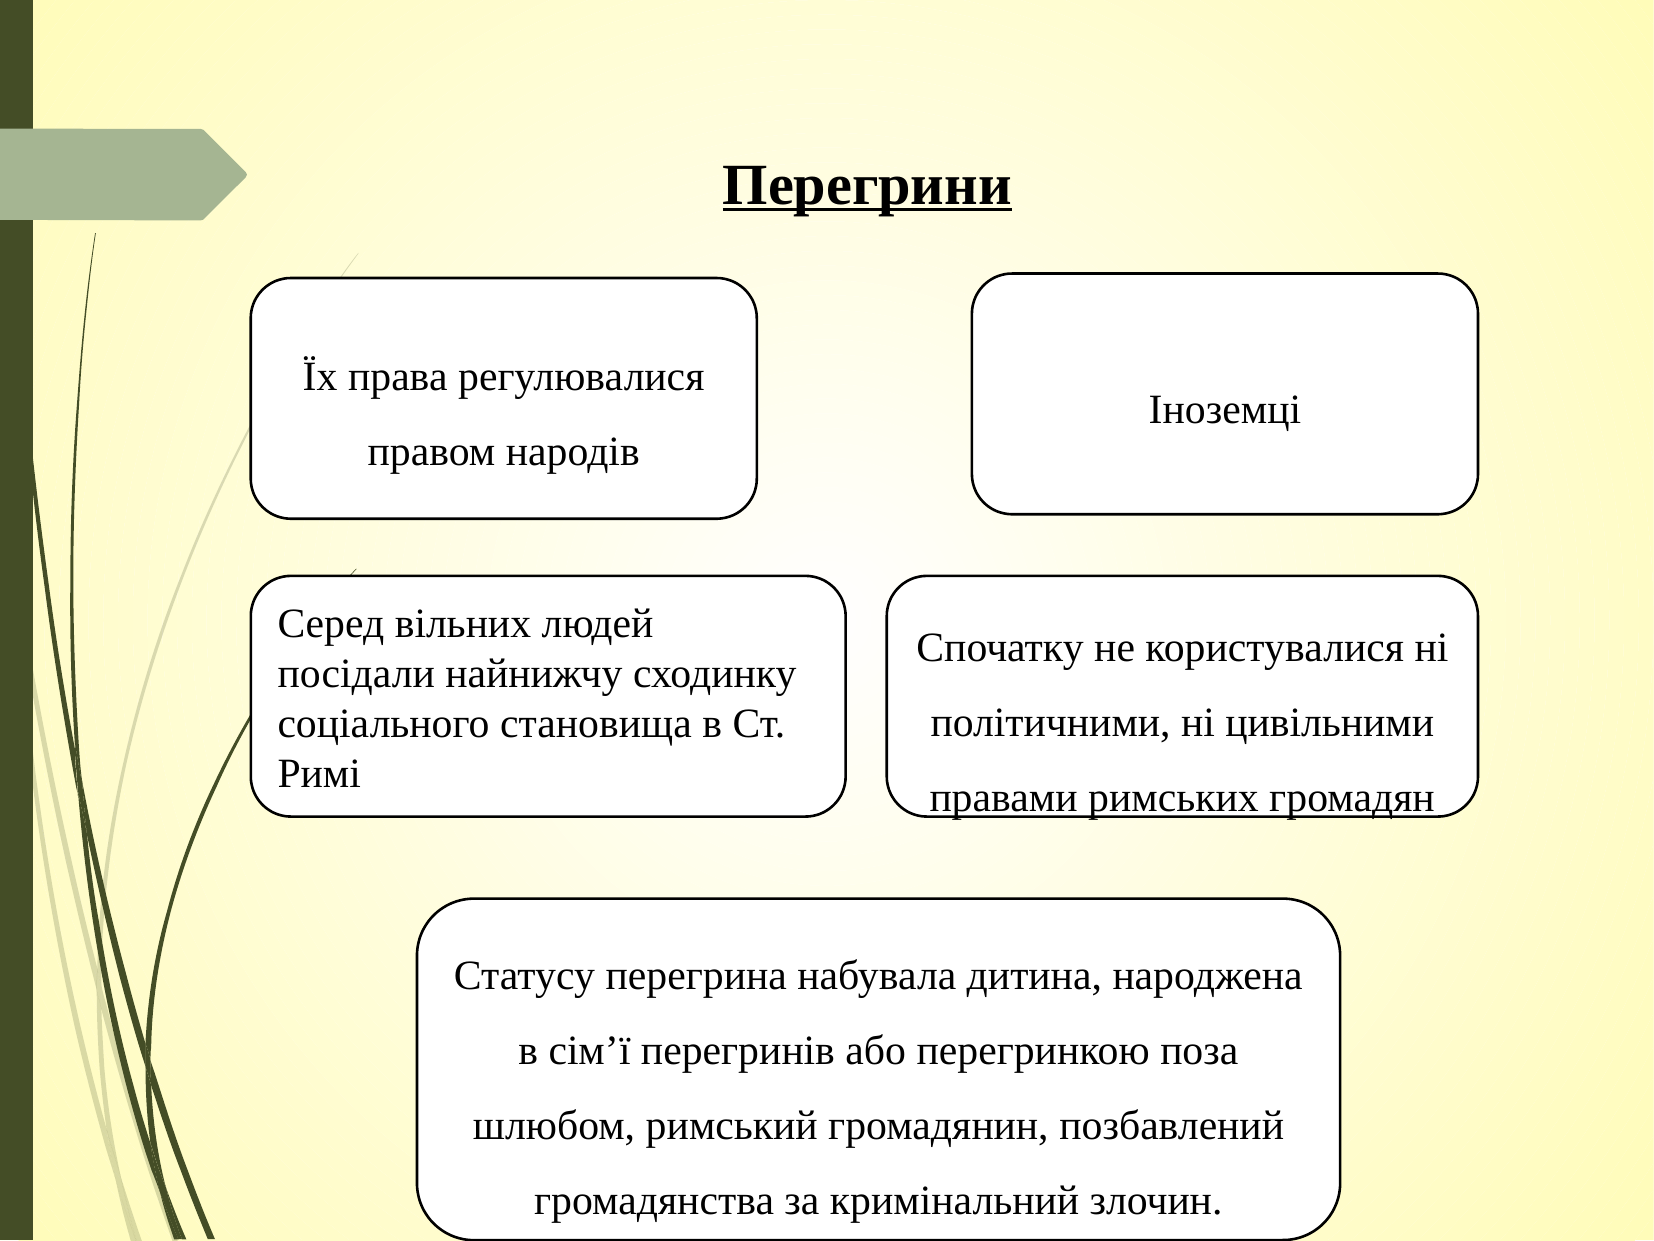

Перегрини
Іноземці
Їх права регулювалися правом народів
Серед вільних людей посідали найнижчу сходинку соціального становища в Ст. Римі
Спочатку не користувалися ні політичними, ні цивільними правами римських громадян
Статусу перегрина набувала дитина, народжена в сім’ї перегринів або перегринкою поза шлюбом, римський громадянин, позбавлений громадянства за кримінальний злочин.